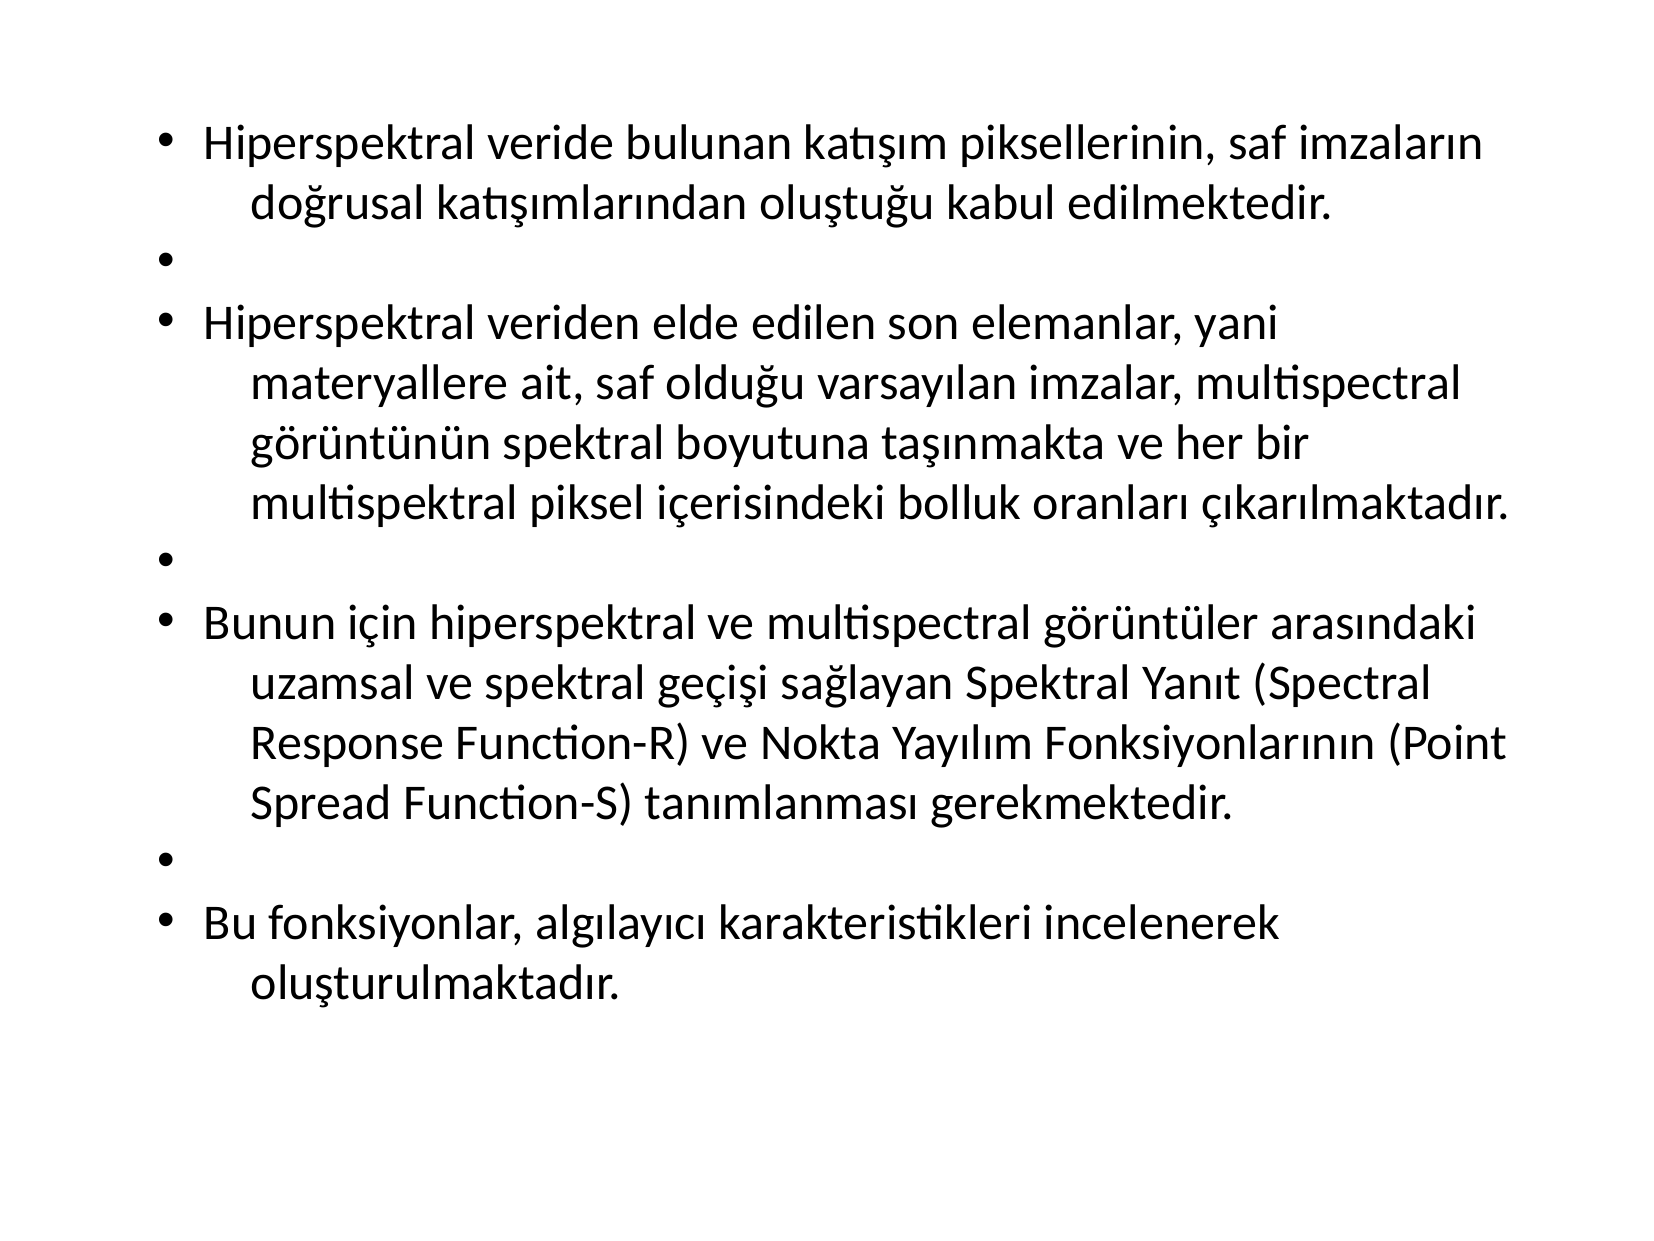

Hiperspektral veride bulunan katışım piksellerinin, saf imzaların doğrusal katışımlarından oluştuğu kabul edilmektedir.
Hiperspektral veriden elde edilen son elemanlar, yani materyallere ait, saf olduğu varsayılan imzalar, multispectral görüntünün spektral boyutuna taşınmakta ve her bir multispektral piksel içerisindeki bolluk oranları çıkarılmaktadır.
Bunun için hiperspektral ve multispectral görüntüler arasındaki uzamsal ve spektral geçişi sağlayan Spektral Yanıt (Spectral Response Function-R) ve Nokta Yayılım Fonksiyonlarının (Point Spread Function-S) tanımlanması gerekmektedir.
Bu fonksiyonlar, algılayıcı karakteristikleri incelenerek oluşturulmaktadır.